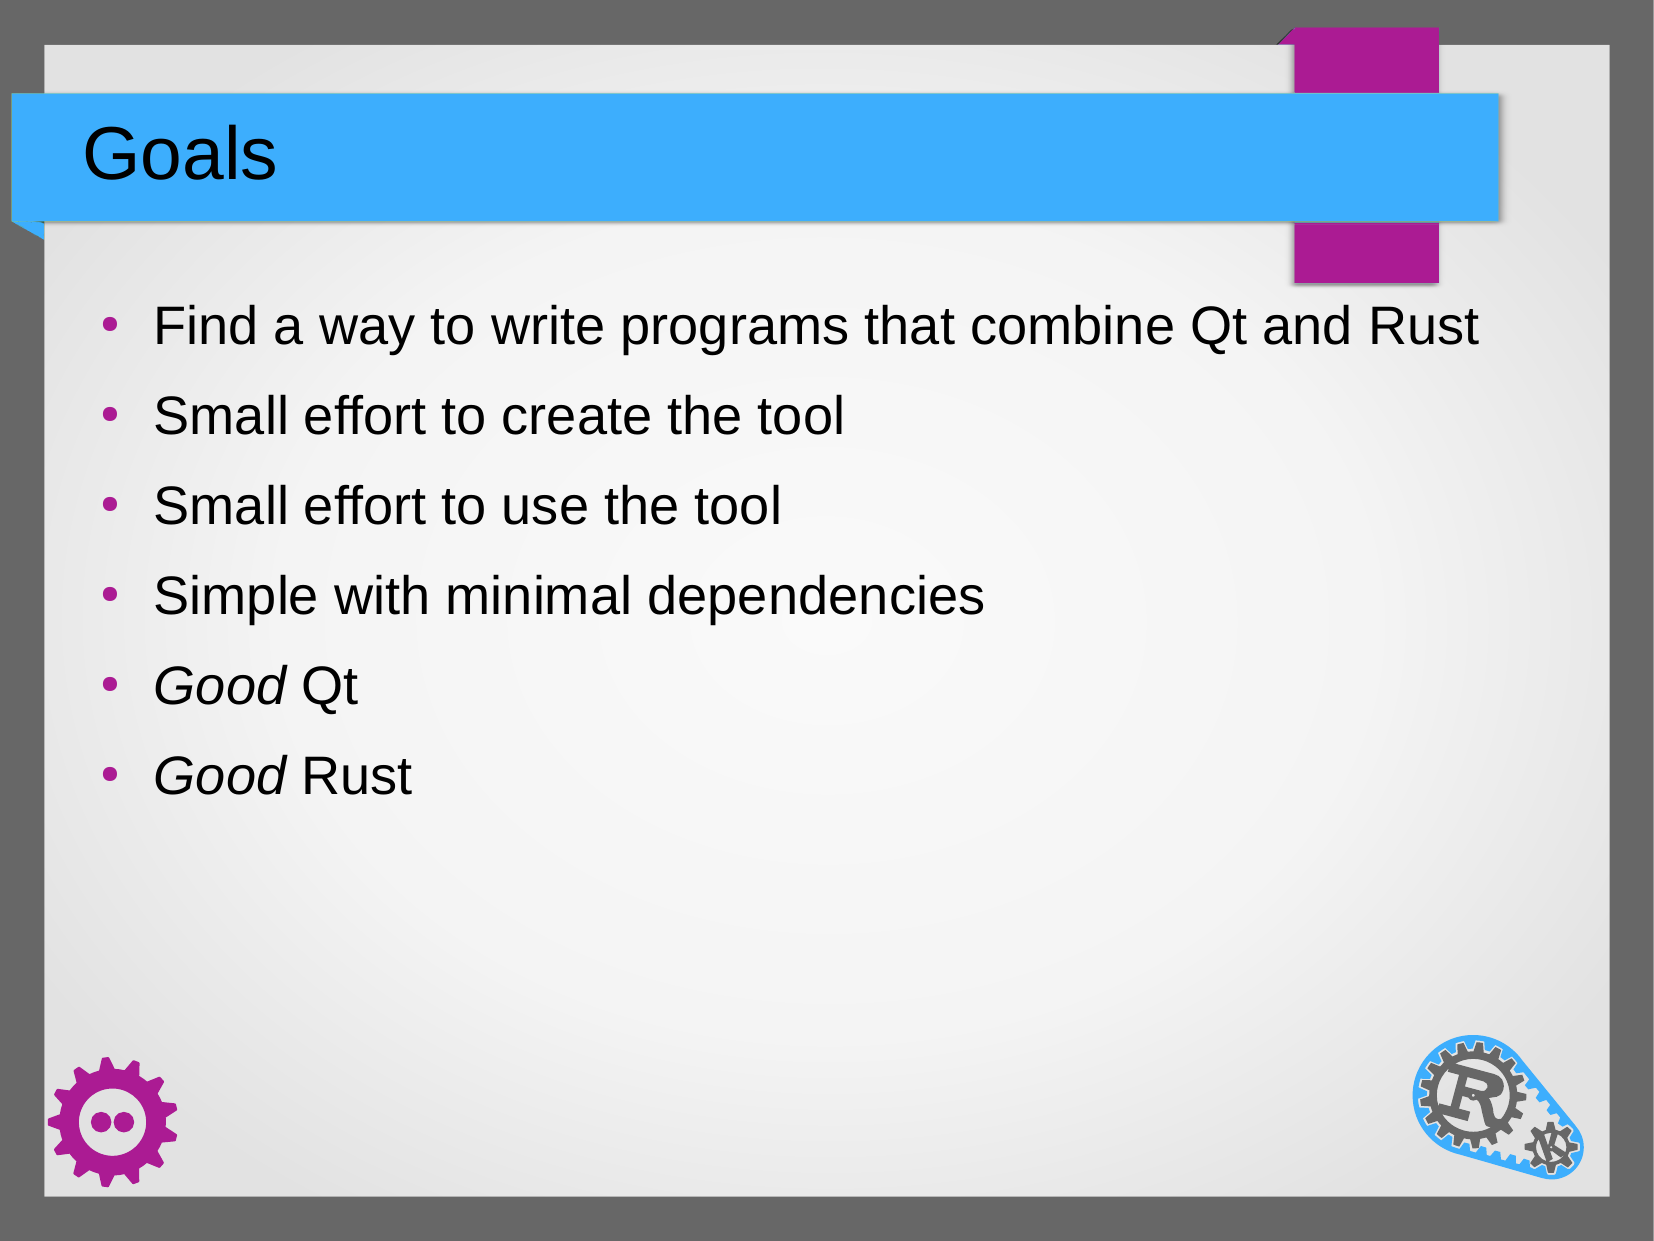

# Goals
Find a way to write programs that combine Qt and Rust
Small effort to create the tool
Small effort to use the tool
Simple with minimal dependencies
Good Qt
Good Rust